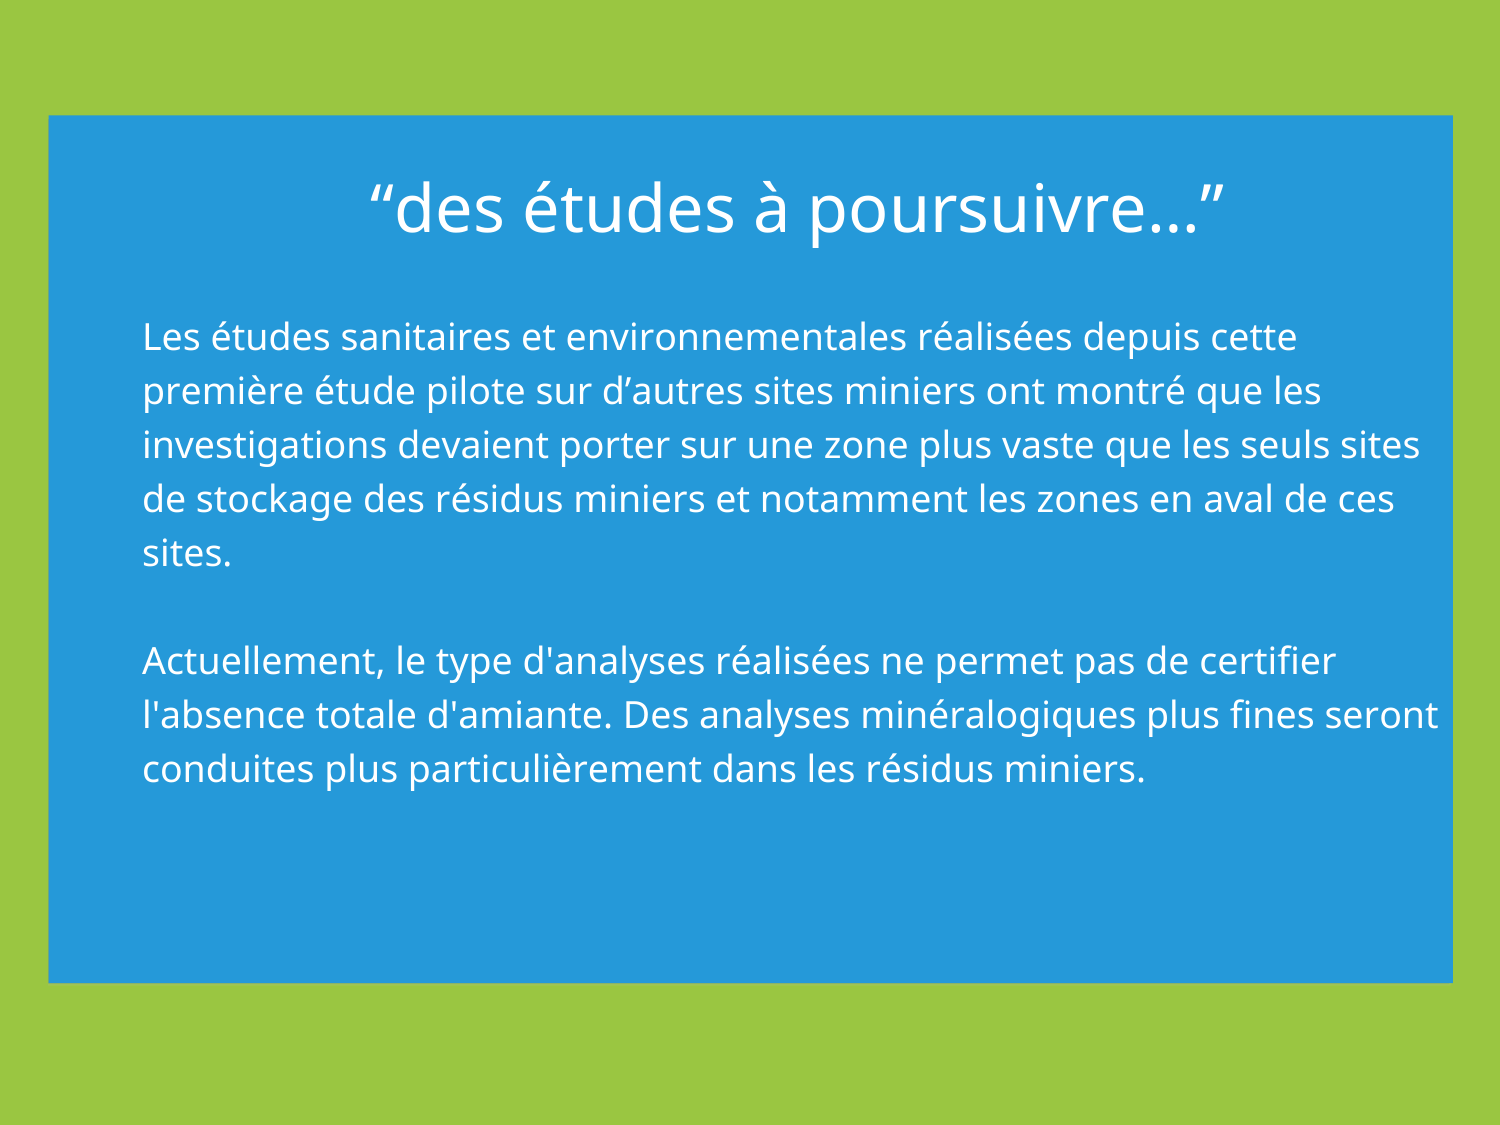

“des études à poursuivre…”
Les études sanitaires et environnementales réalisées depuis cette première étude pilote sur d’autres sites miniers ont montré que les investigations devaient porter sur une zone plus vaste que les seuls sites de stockage des résidus miniers et notamment les zones en aval de ces sites.
Actuellement, le type d'analyses réalisées ne permet pas de certifier l'absence totale d'amiante. Des analyses minéralogiques plus fines seront conduites plus particulièrement dans les résidus miniers.